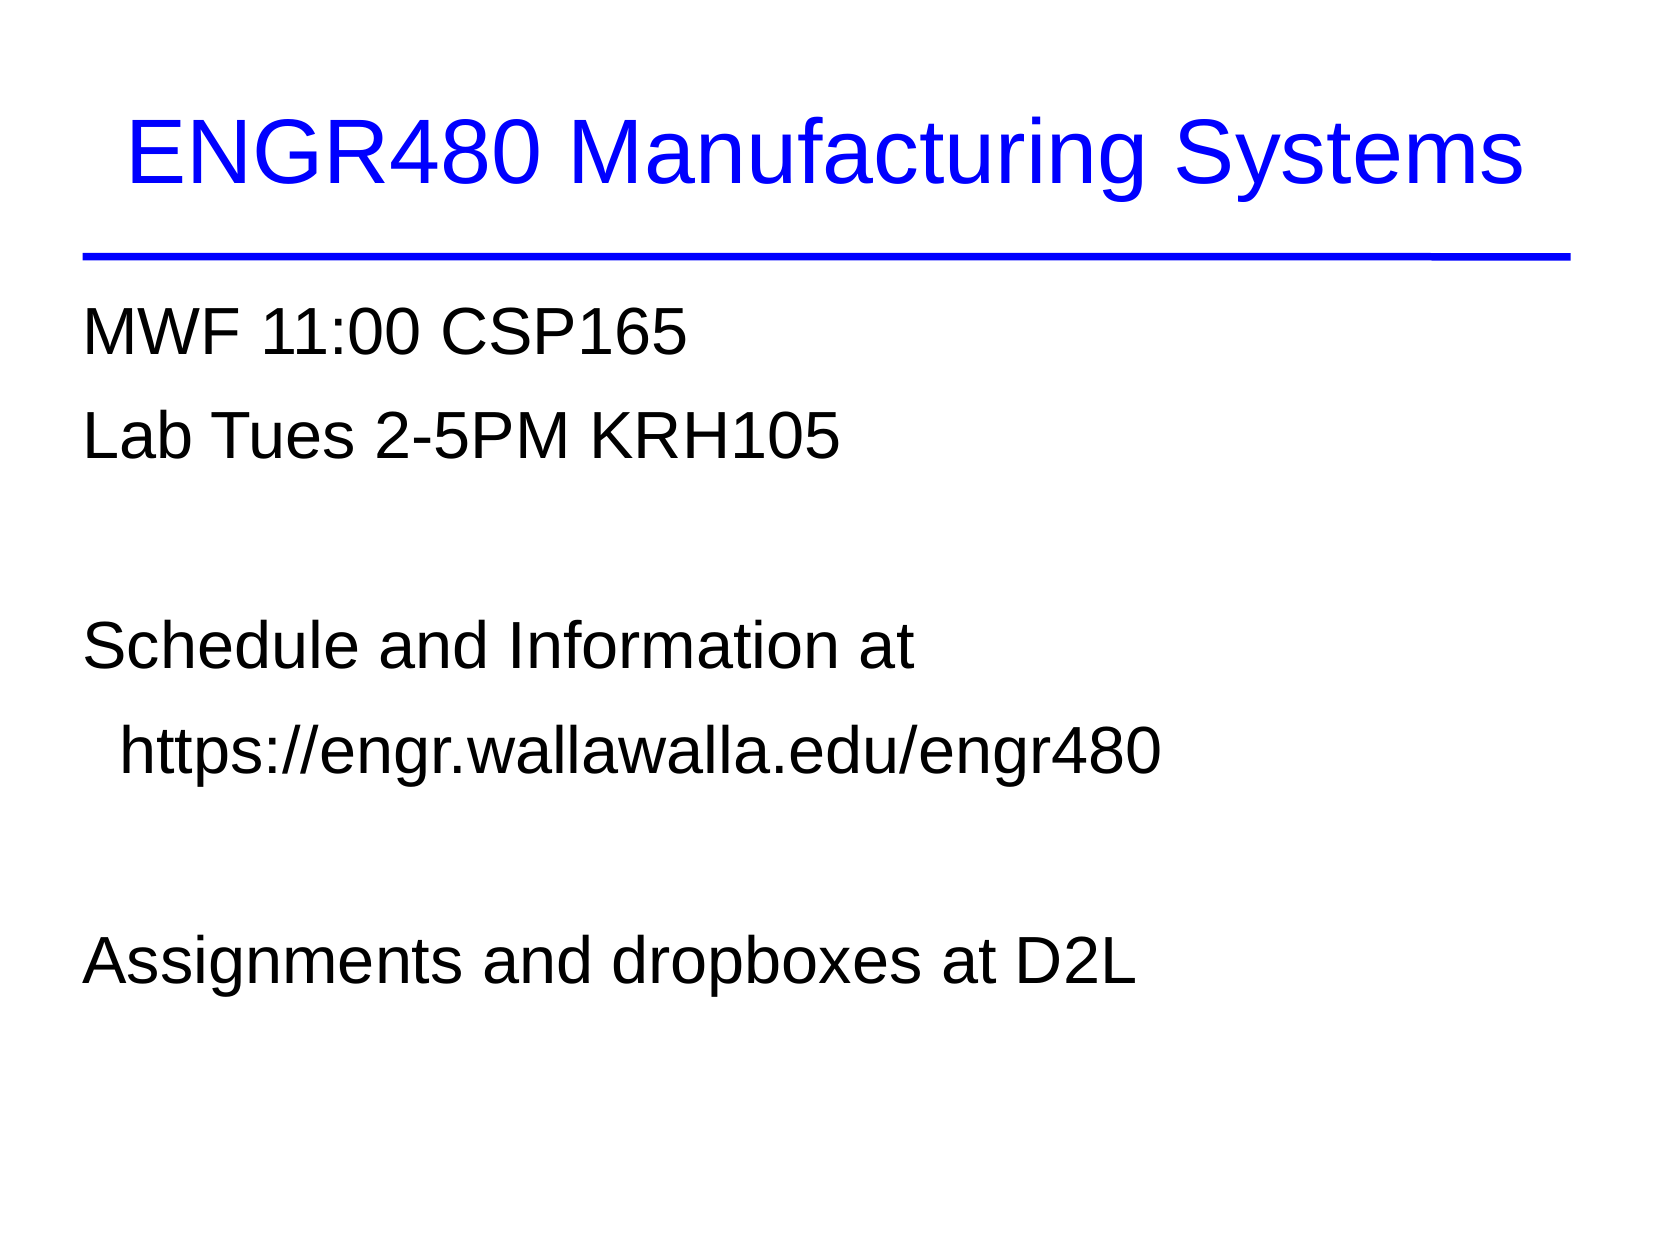

# ENGR480 Manufacturing Systems
MWF 11:00 CSP165
Lab Tues 2-5PM KRH105
Schedule and Information at
 https://engr.wallawalla.edu/engr480
Assignments and dropboxes at D2L